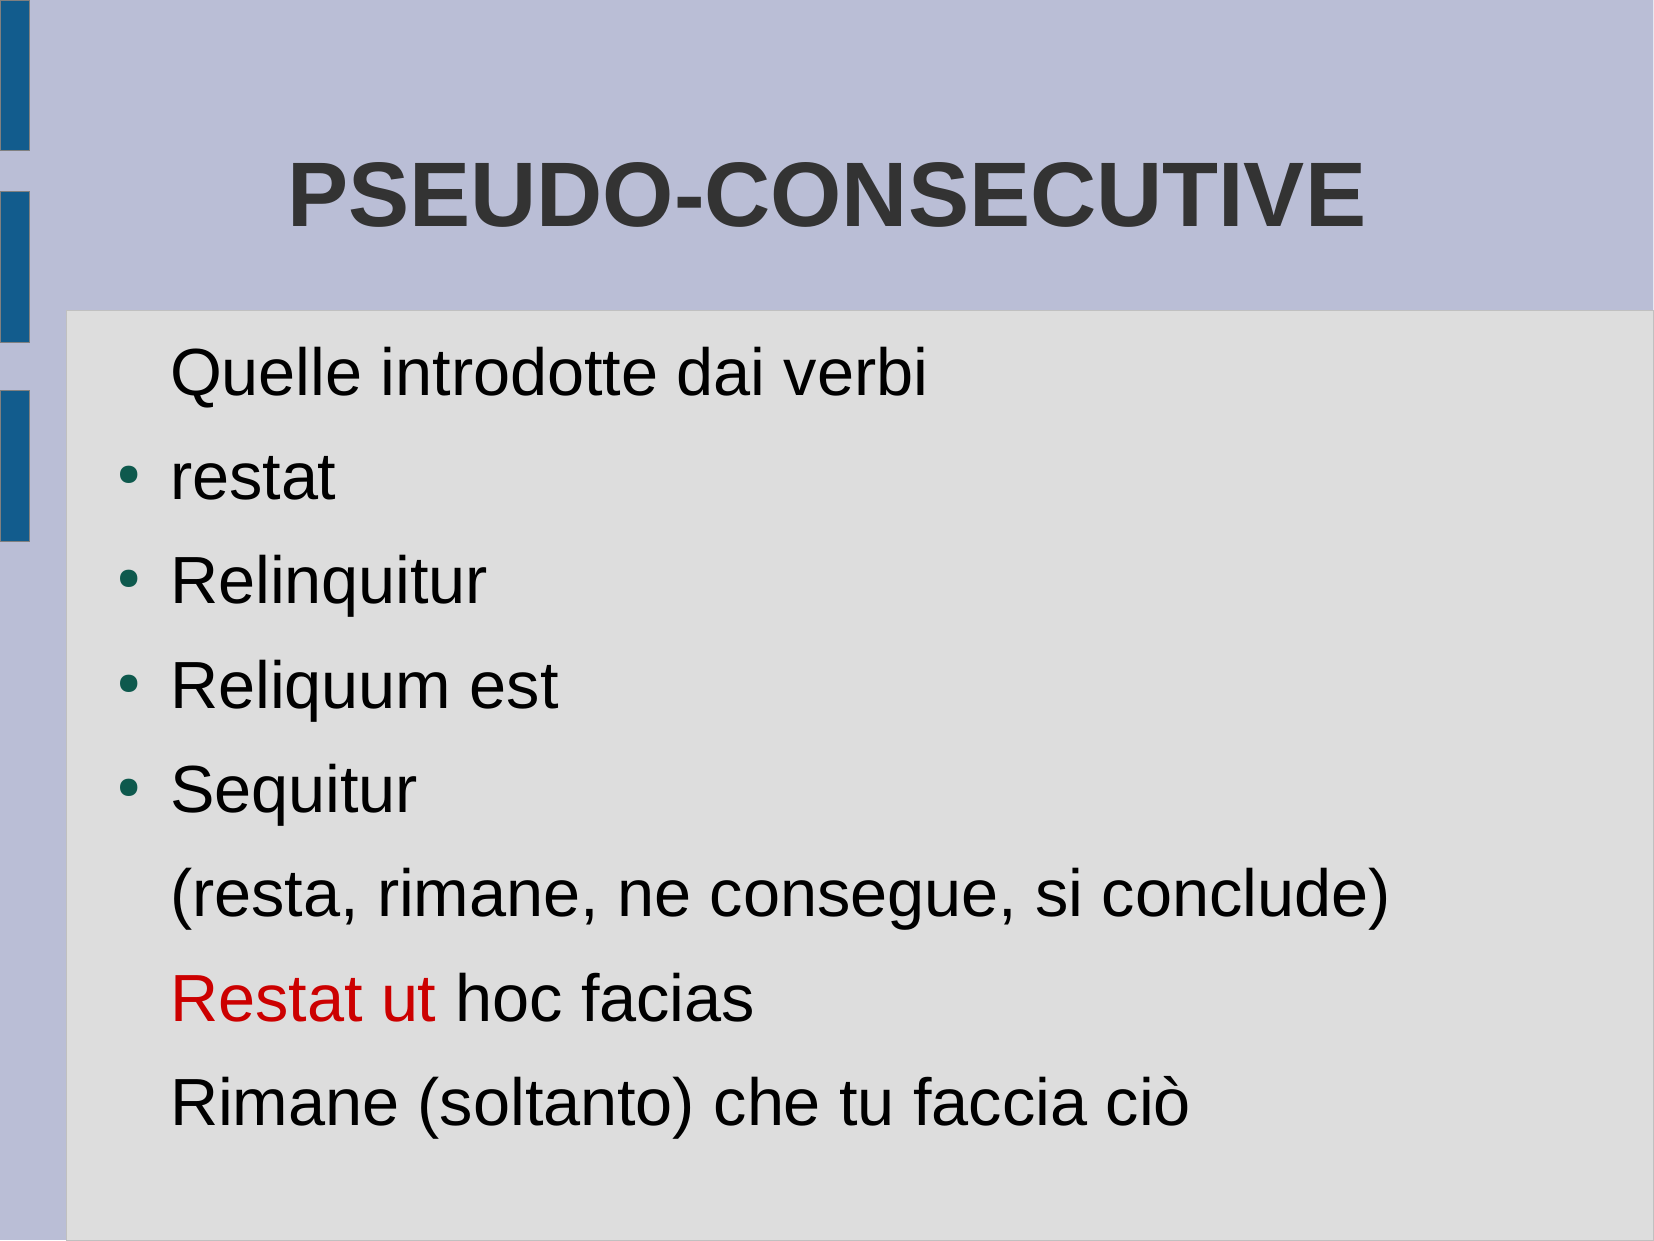

# PSEUDO-CONSECUTIVE
Quelle introdotte dai verbi
restat
Relinquitur
Reliquum est
Sequitur
(resta, rimane, ne consegue, si conclude)
Restat ut hoc facias
Rimane (soltanto) che tu faccia ciò